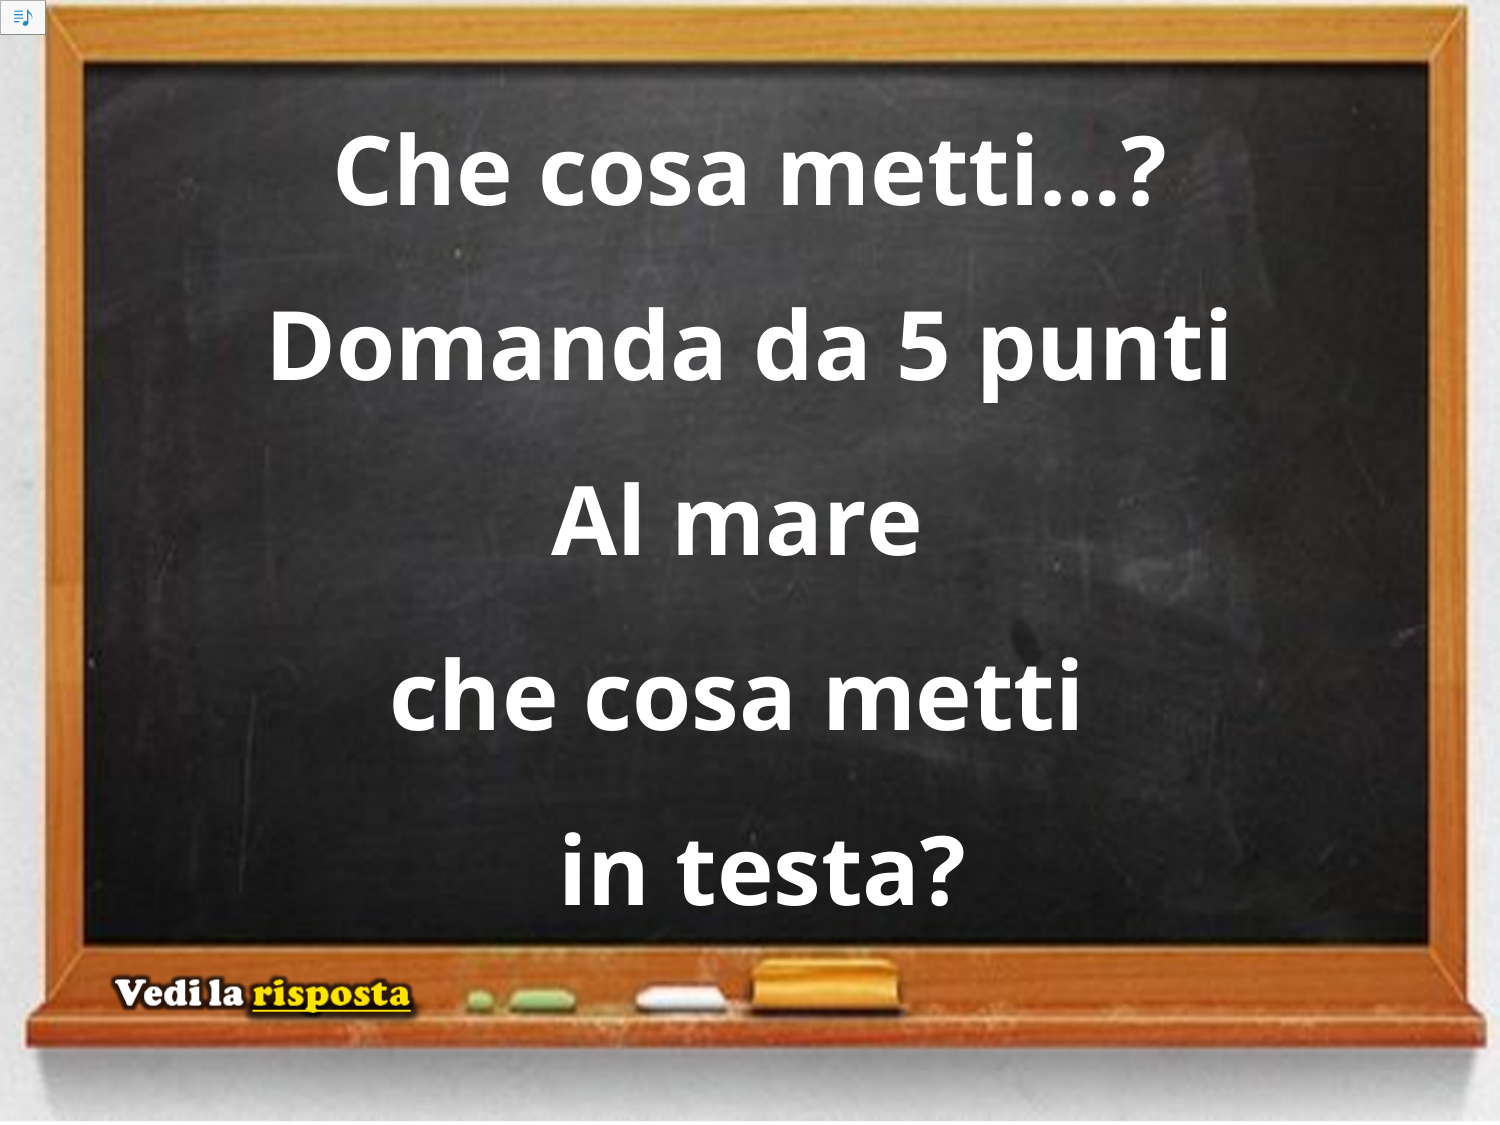

Che cosa metti…?
Domanda da 5 punti
Al mare
che cosa metti
 in testa?